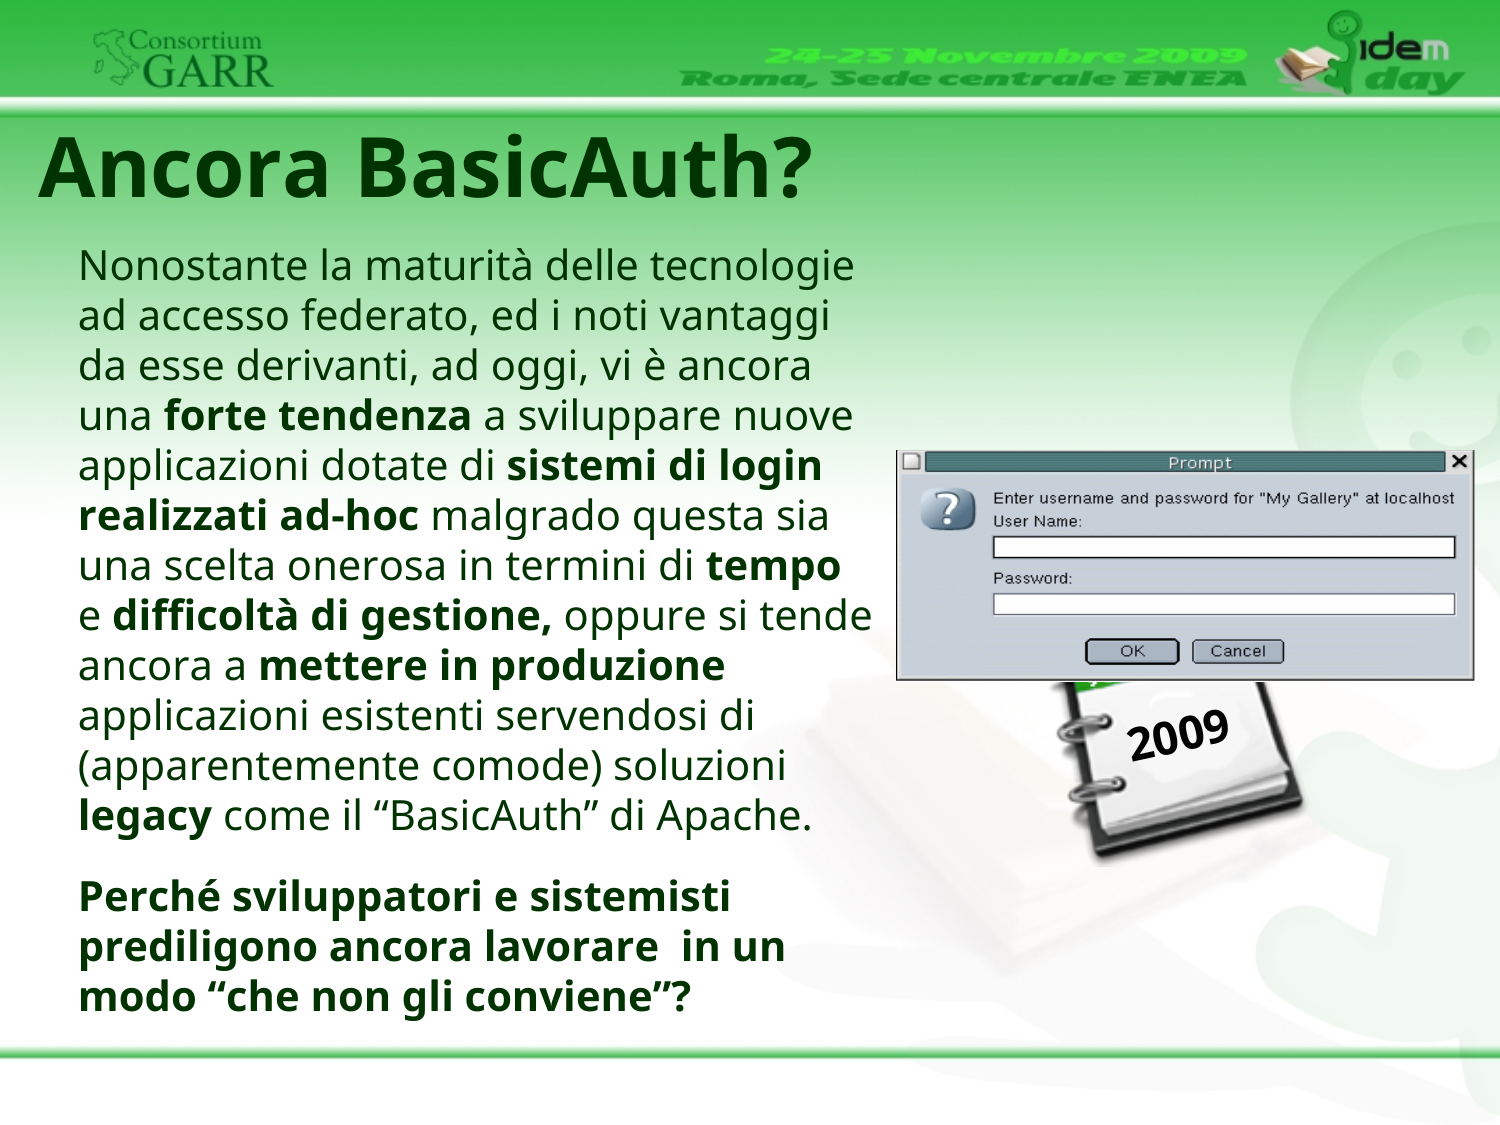

# Ancora BasicAuth?
Nonostante la maturità delle tecnologie ad accesso federato, ed i noti vantaggi da esse derivanti, ad oggi, vi è ancora una forte tendenza a sviluppare nuove applicazioni dotate di sistemi di login realizzati ad-hoc malgrado questa sia una scelta onerosa in termini di tempo e difficoltà di gestione, oppure si tende ancora a mettere in produzione applicazioni esistenti servendosi di (apparentemente comode) soluzioni legacy come il “BasicAuth” di Apache.
Perché sviluppatori e sistemisti prediligono ancora lavorare in un modo “che non gli conviene”?
2009